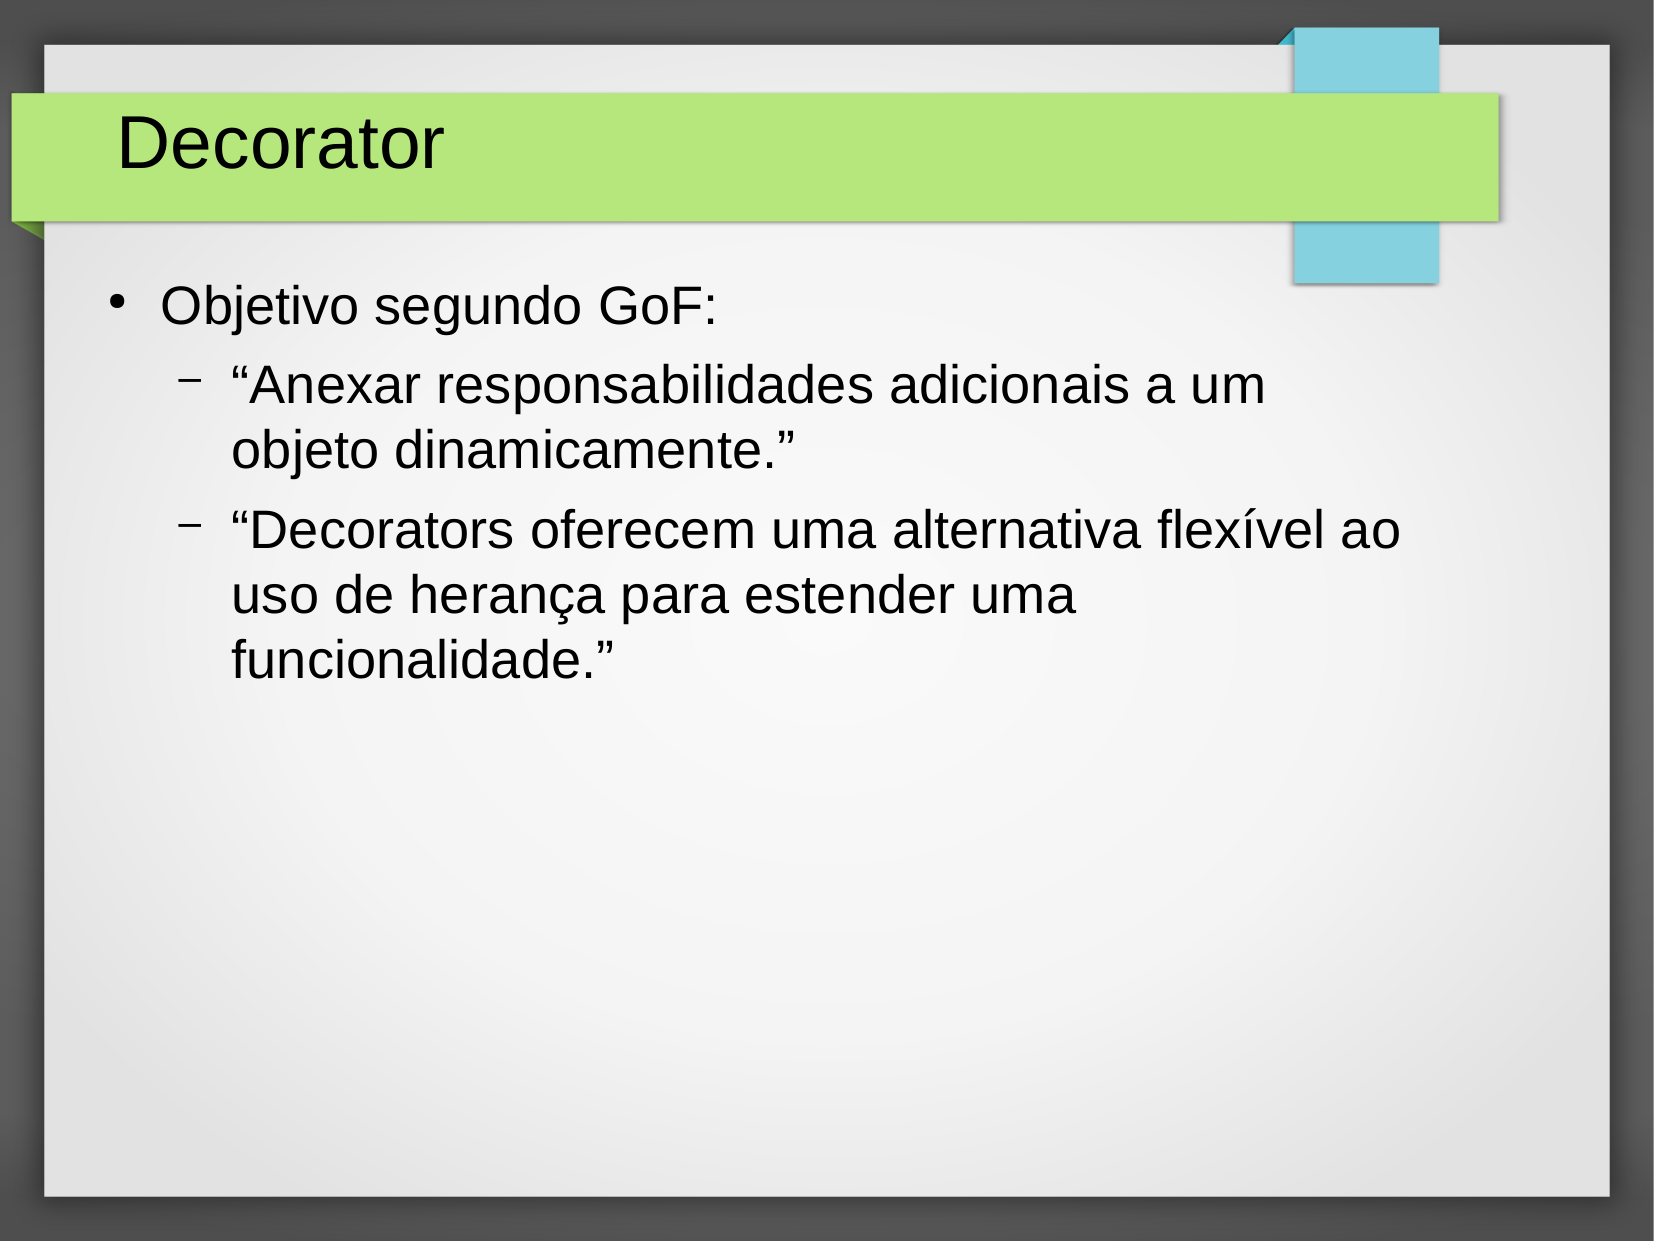

# Decorator
Objetivo segundo GoF:
“Anexar responsabilidades adicionais a um objeto dinamicamente.”
“Decorators oferecem uma alternativa flexível ao uso de herança para estender uma funcionalidade.”